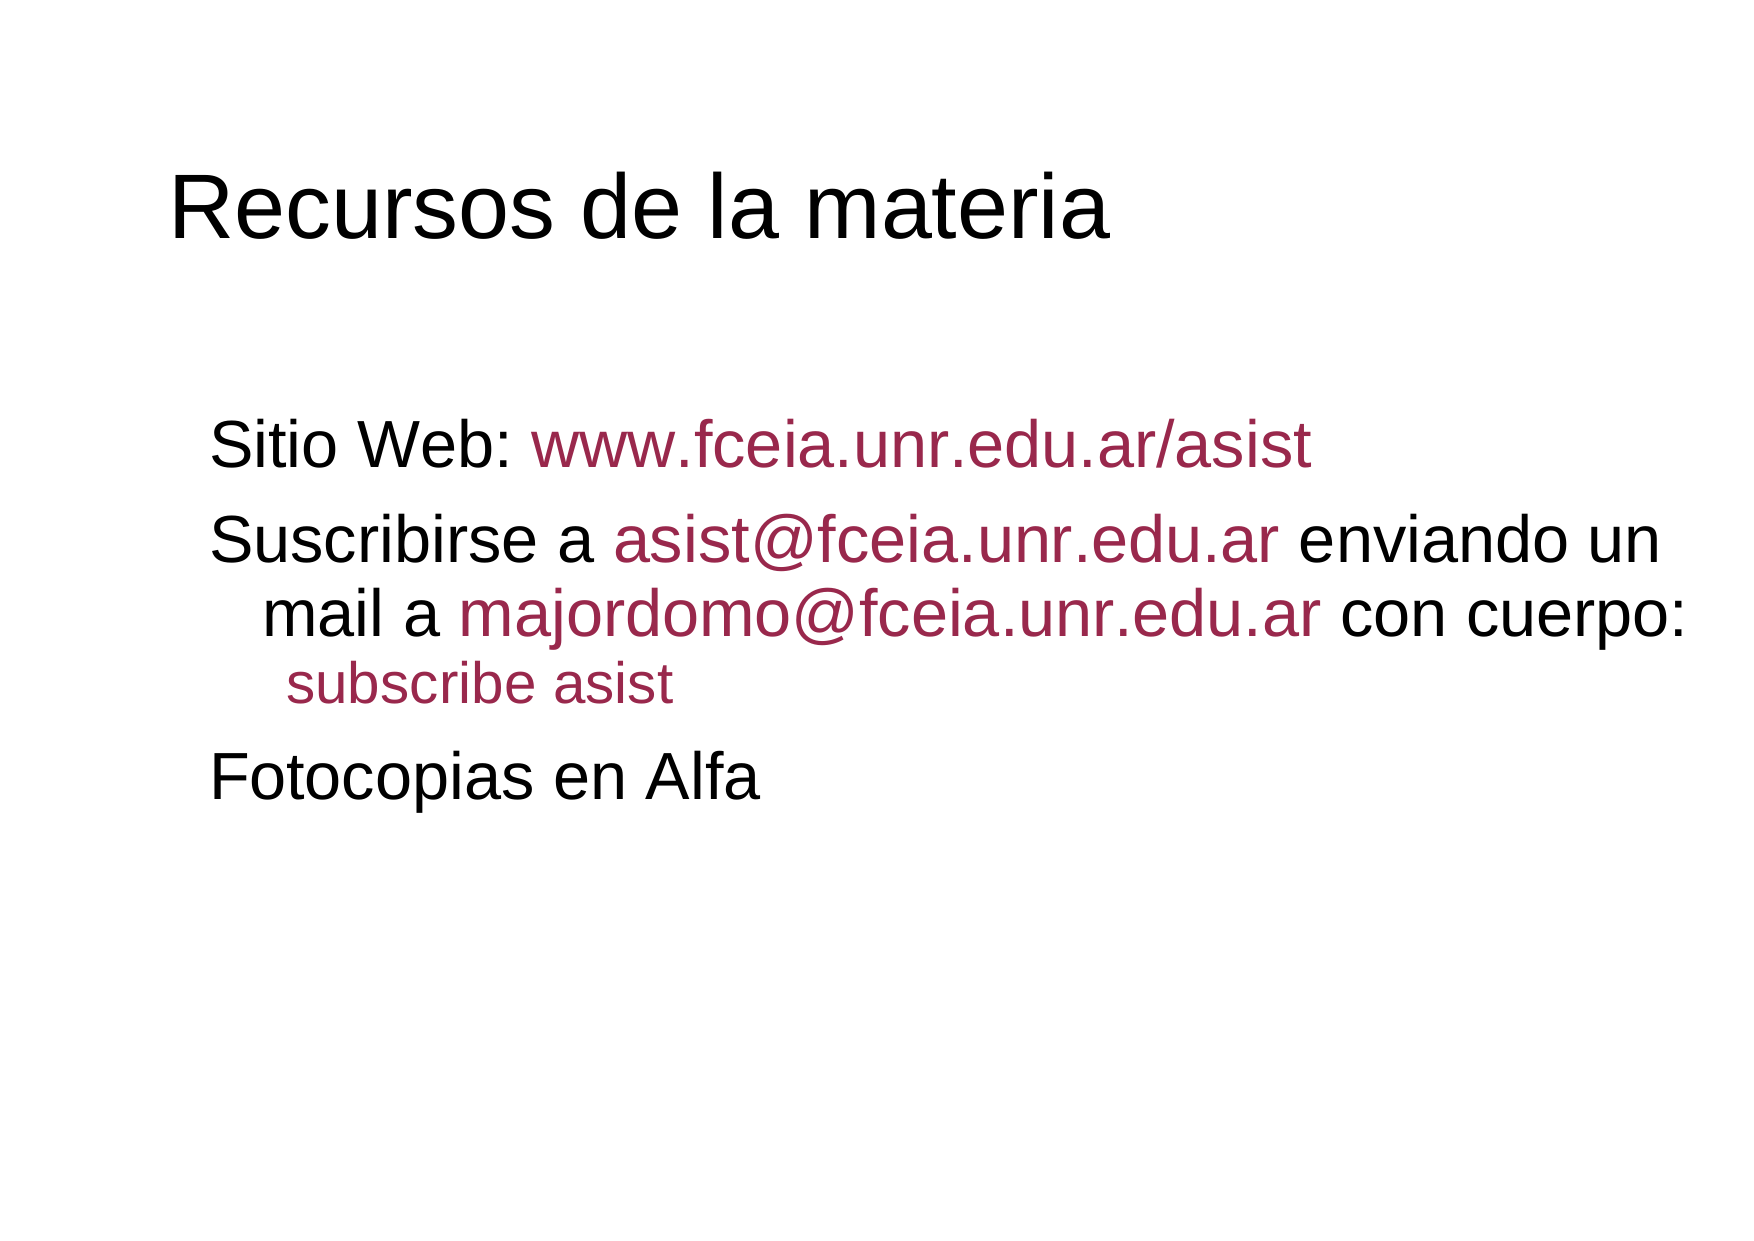

# Recursos de la materia
Sitio Web: www.fceia.unr.edu.ar/asist
Suscribirse a asist@fceia.unr.edu.ar enviando un mail a majordomo@fceia.unr.edu.ar con cuerpo:
subscribe asist
Fotocopias en Alfa